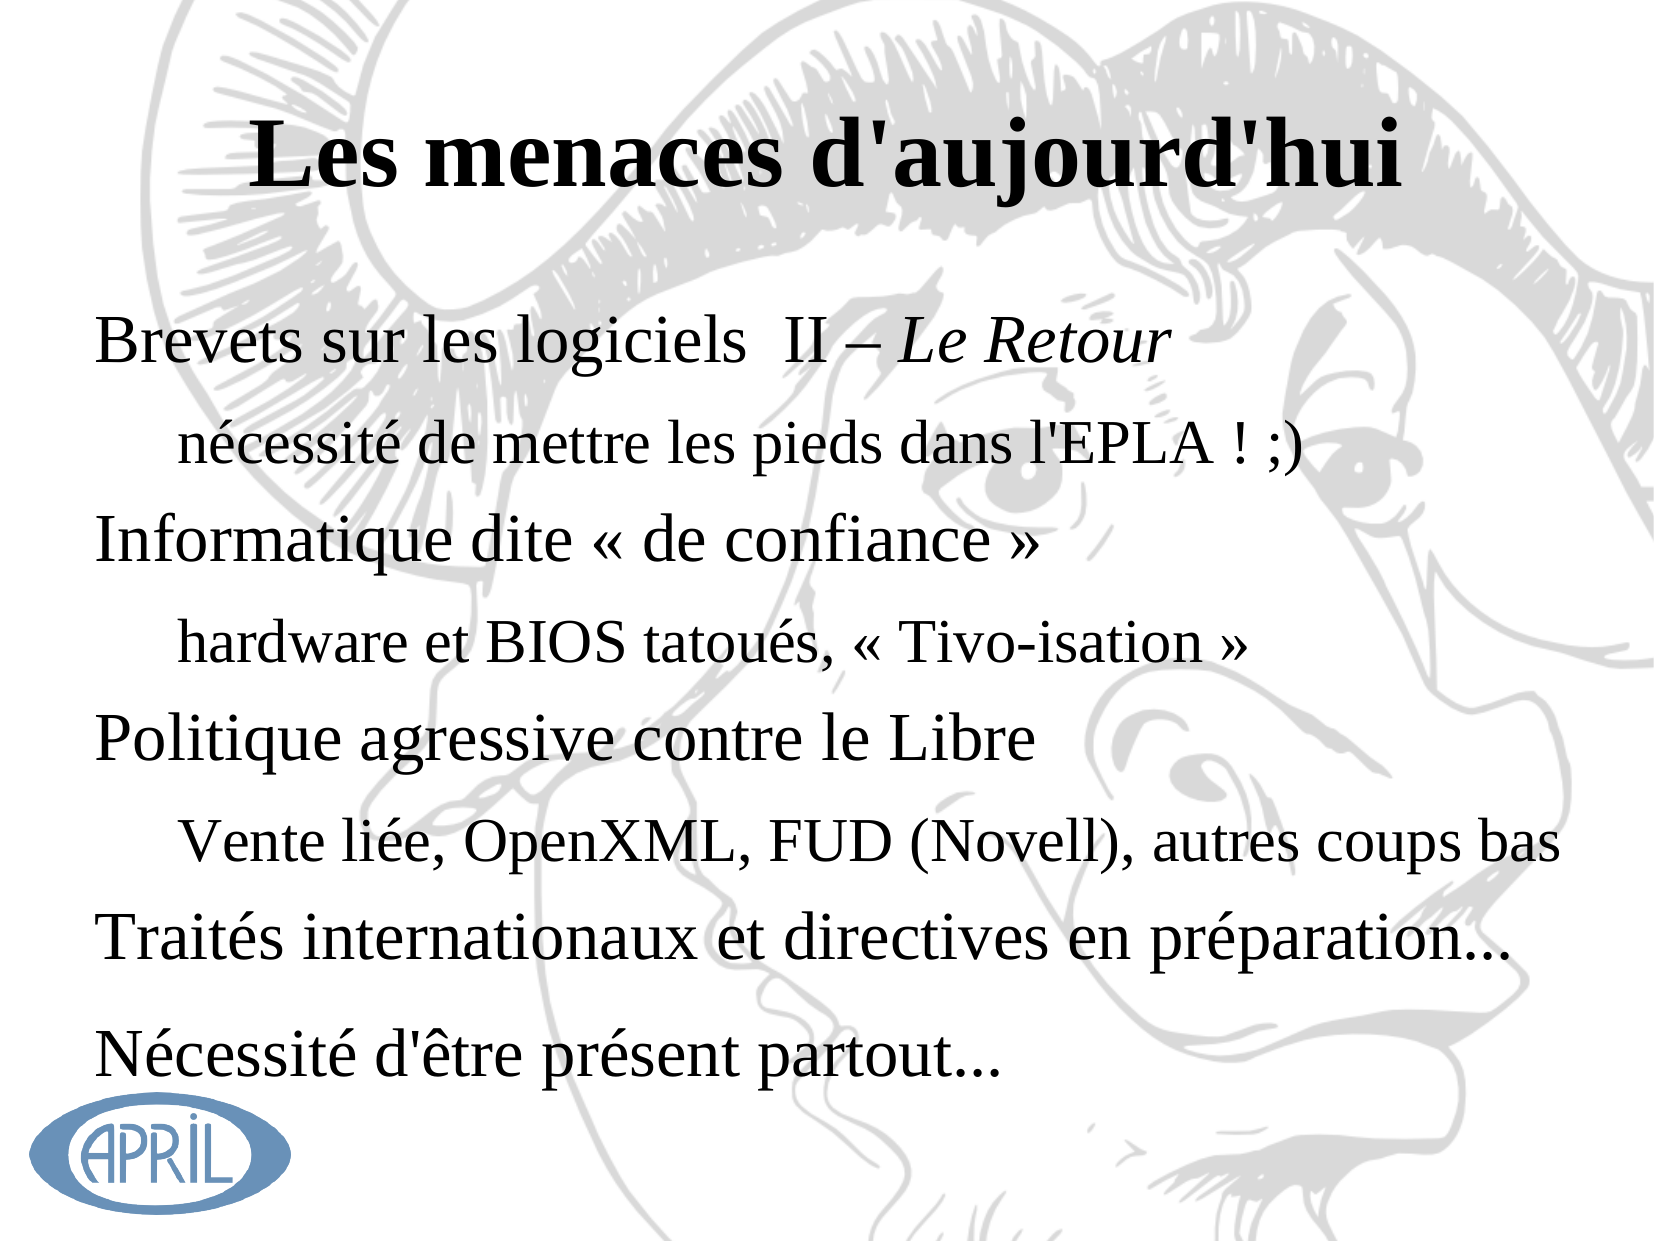

# Les menaces d'aujourd'hui
Brevets sur les logiciels II – Le Retour
nécessité de mettre les pieds dans l'EPLA ! ;)
Informatique dite « de confiance »
hardware et BIOS tatoués, « Tivo-isation »
Politique agressive contre le Libre
Vente liée, OpenXML, FUD (Novell), autres coups bas
Traités internationaux et directives en préparation...
Nécessité d'être présent partout...